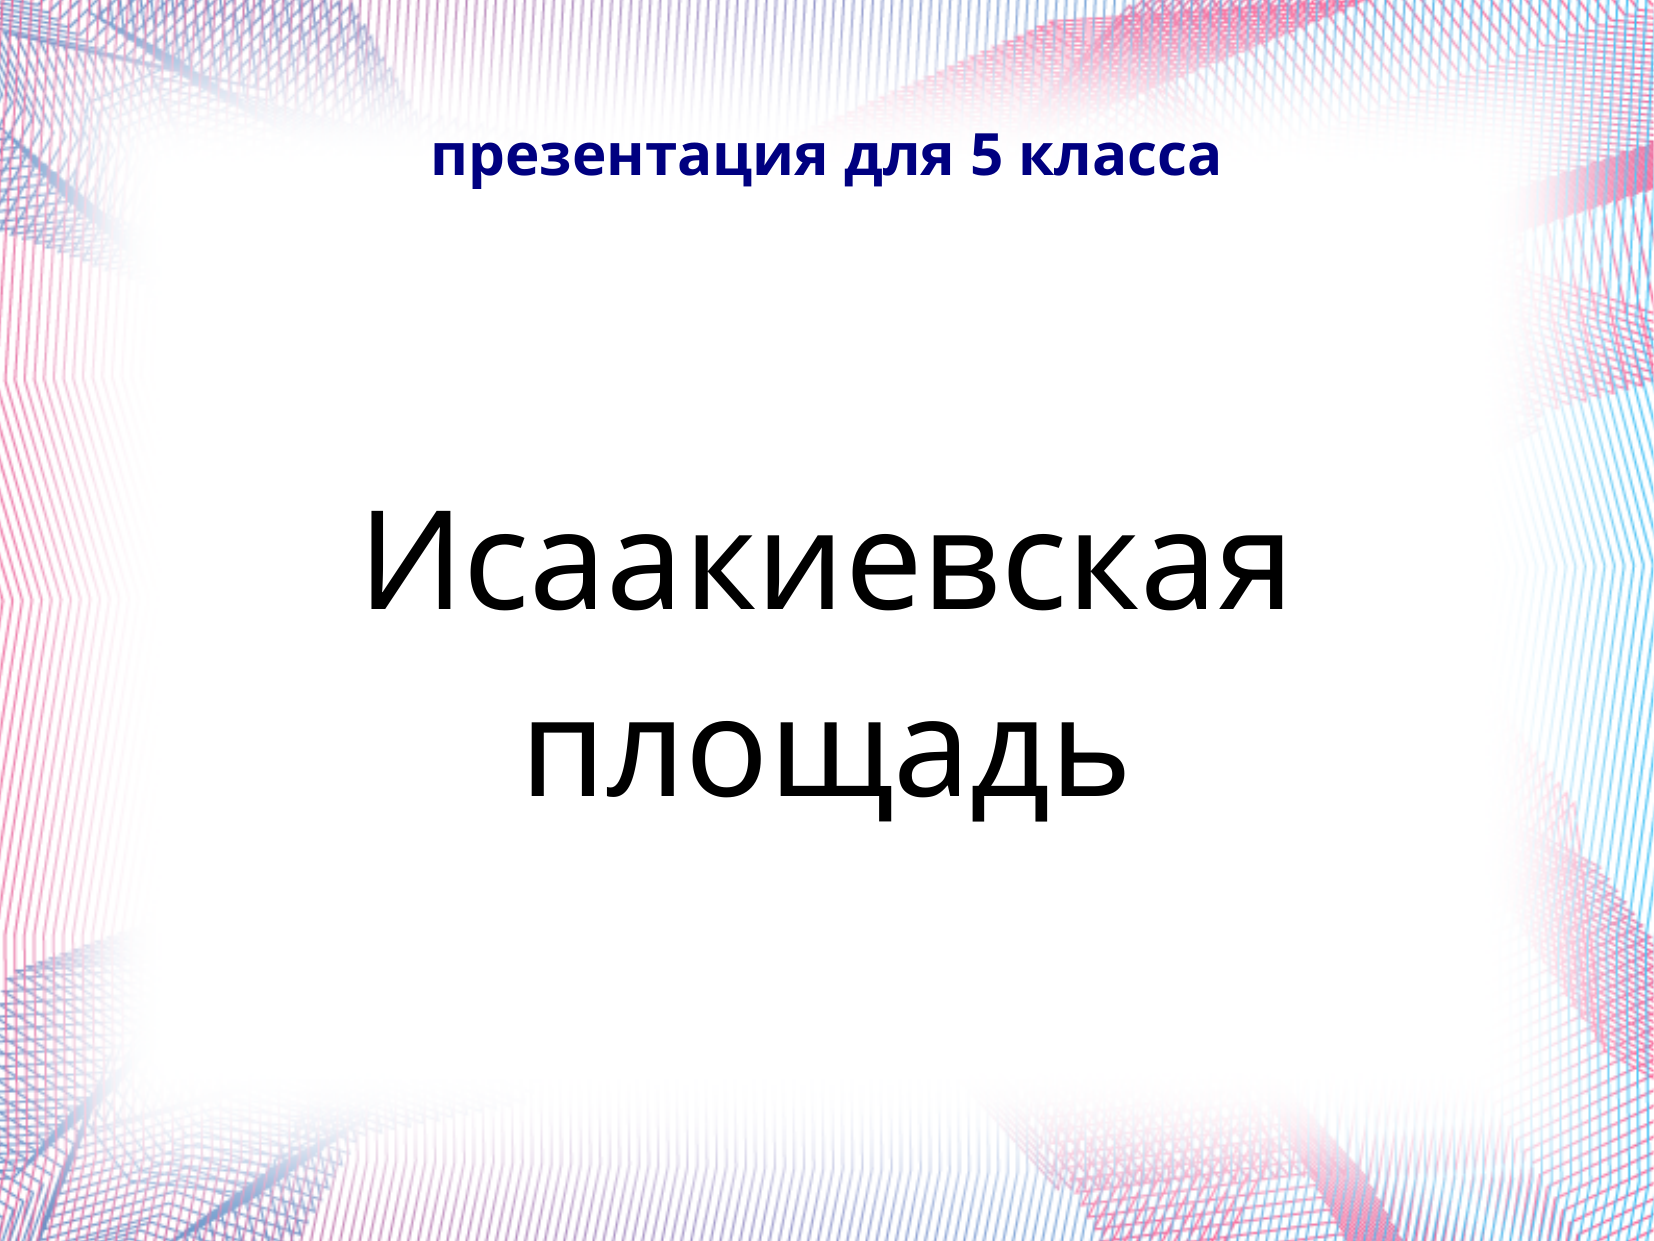

# презентация для 5 класса
Исаакиевская
площадь